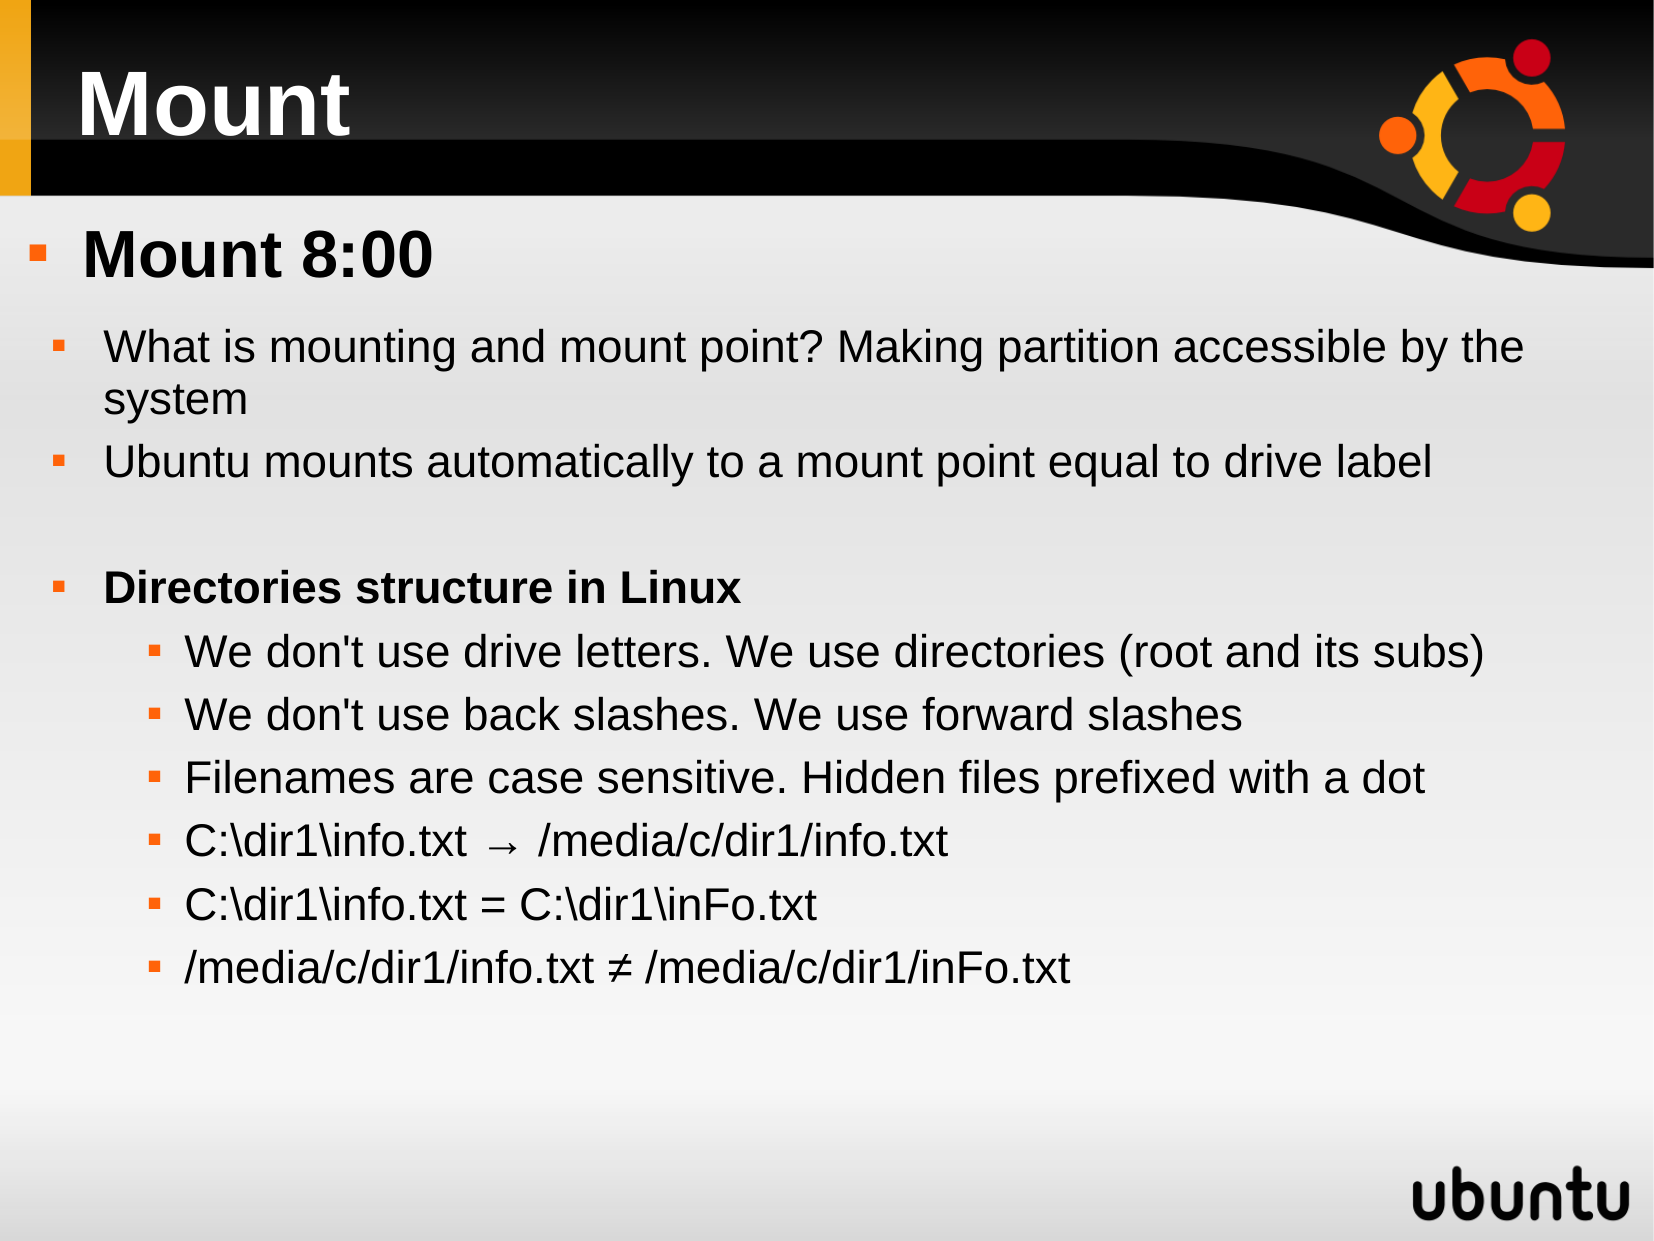

# Mount
Mount 8:00
What is mounting and mount point? Making partition accessible by the system
Ubuntu mounts automatically to a mount point equal to drive label
Directories structure in Linux
We don't use drive letters. We use directories (root and its subs)
We don't use back slashes. We use forward slashes
Filenames are case sensitive. Hidden files prefixed with a dot
C:\dir1\info.txt → /media/c/dir1/info.txt
C:\dir1\info.txt = C:\dir1\inFo.txt
/media/c/dir1/info.txt ≠ /media/c/dir1/inFo.txt